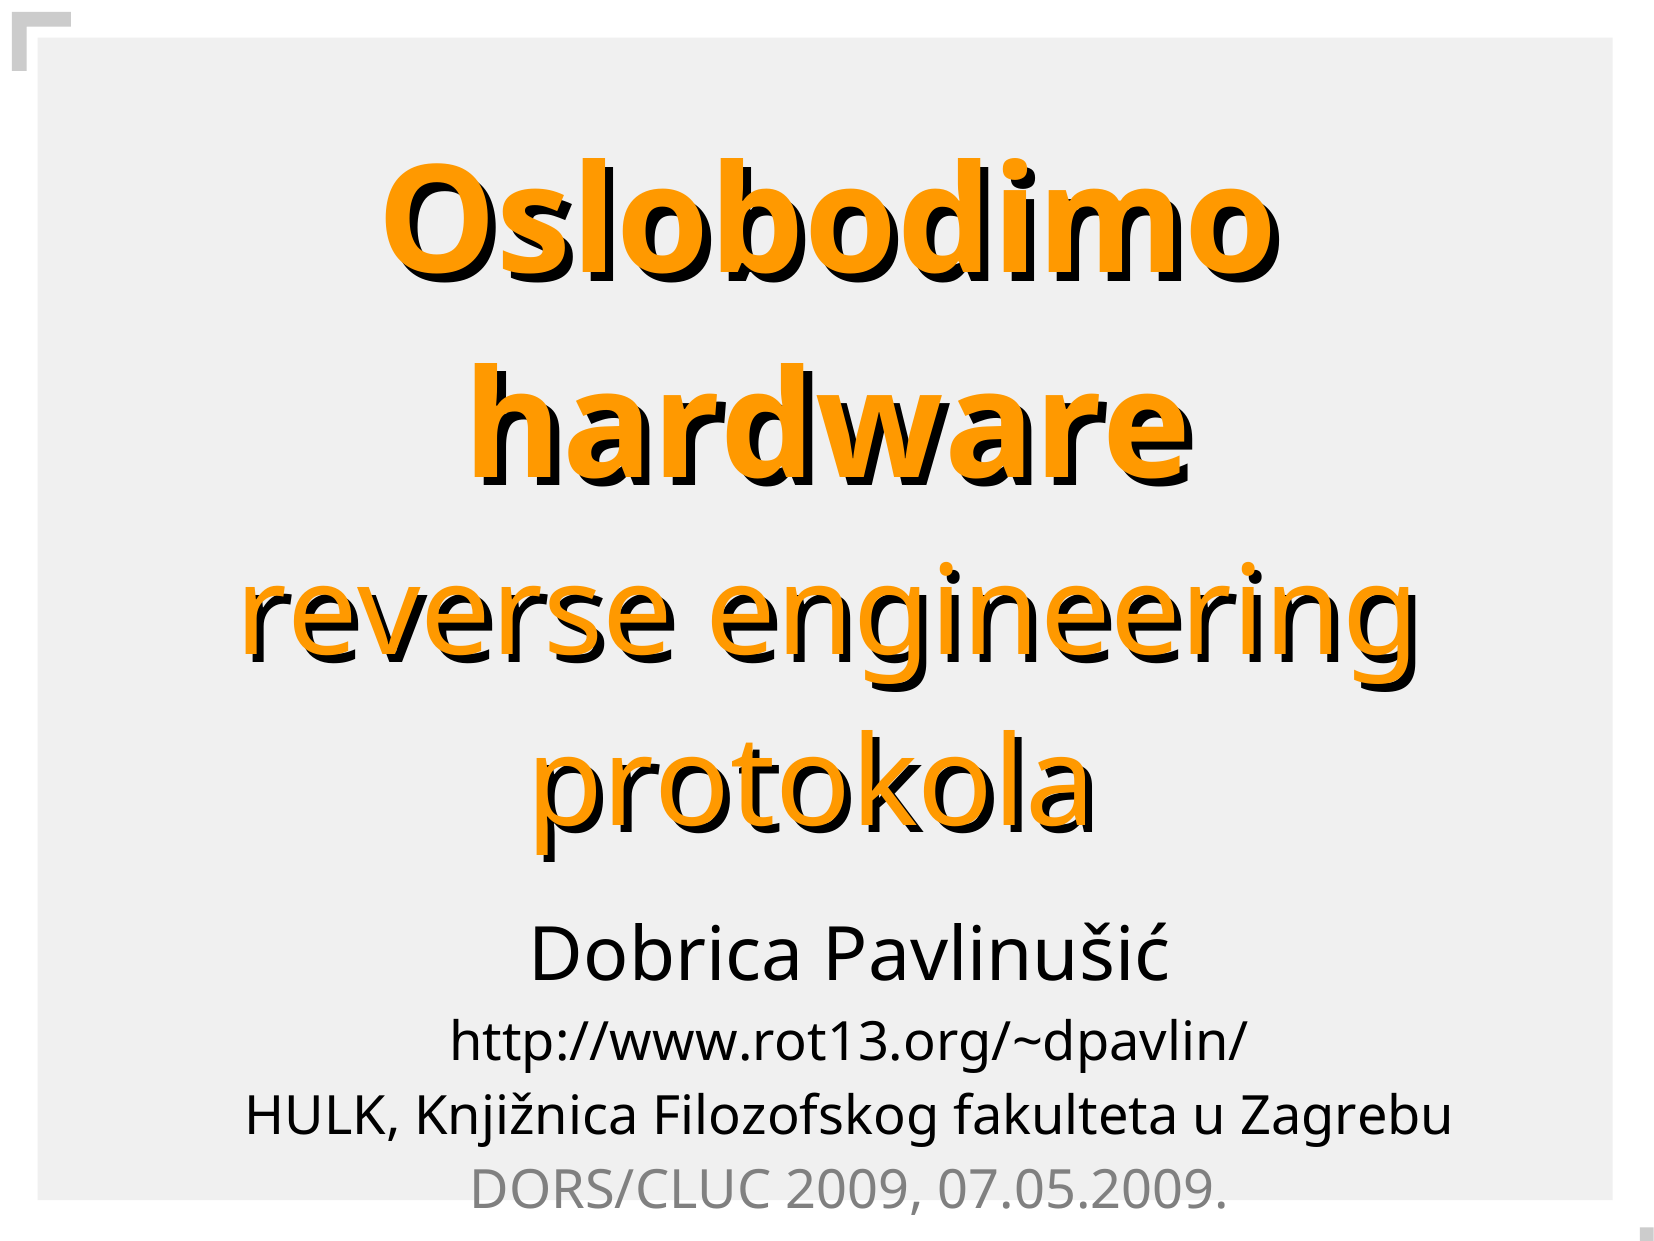

# Oslobodimo hardware reverse engineering protokola
Dobrica Pavlinušić
http://www.rot13.org/~dpavlin/
HULK, Knjižnica Filozofskog fakulteta u Zagrebu
DORS/CLUC 2009, 07.05.2009.